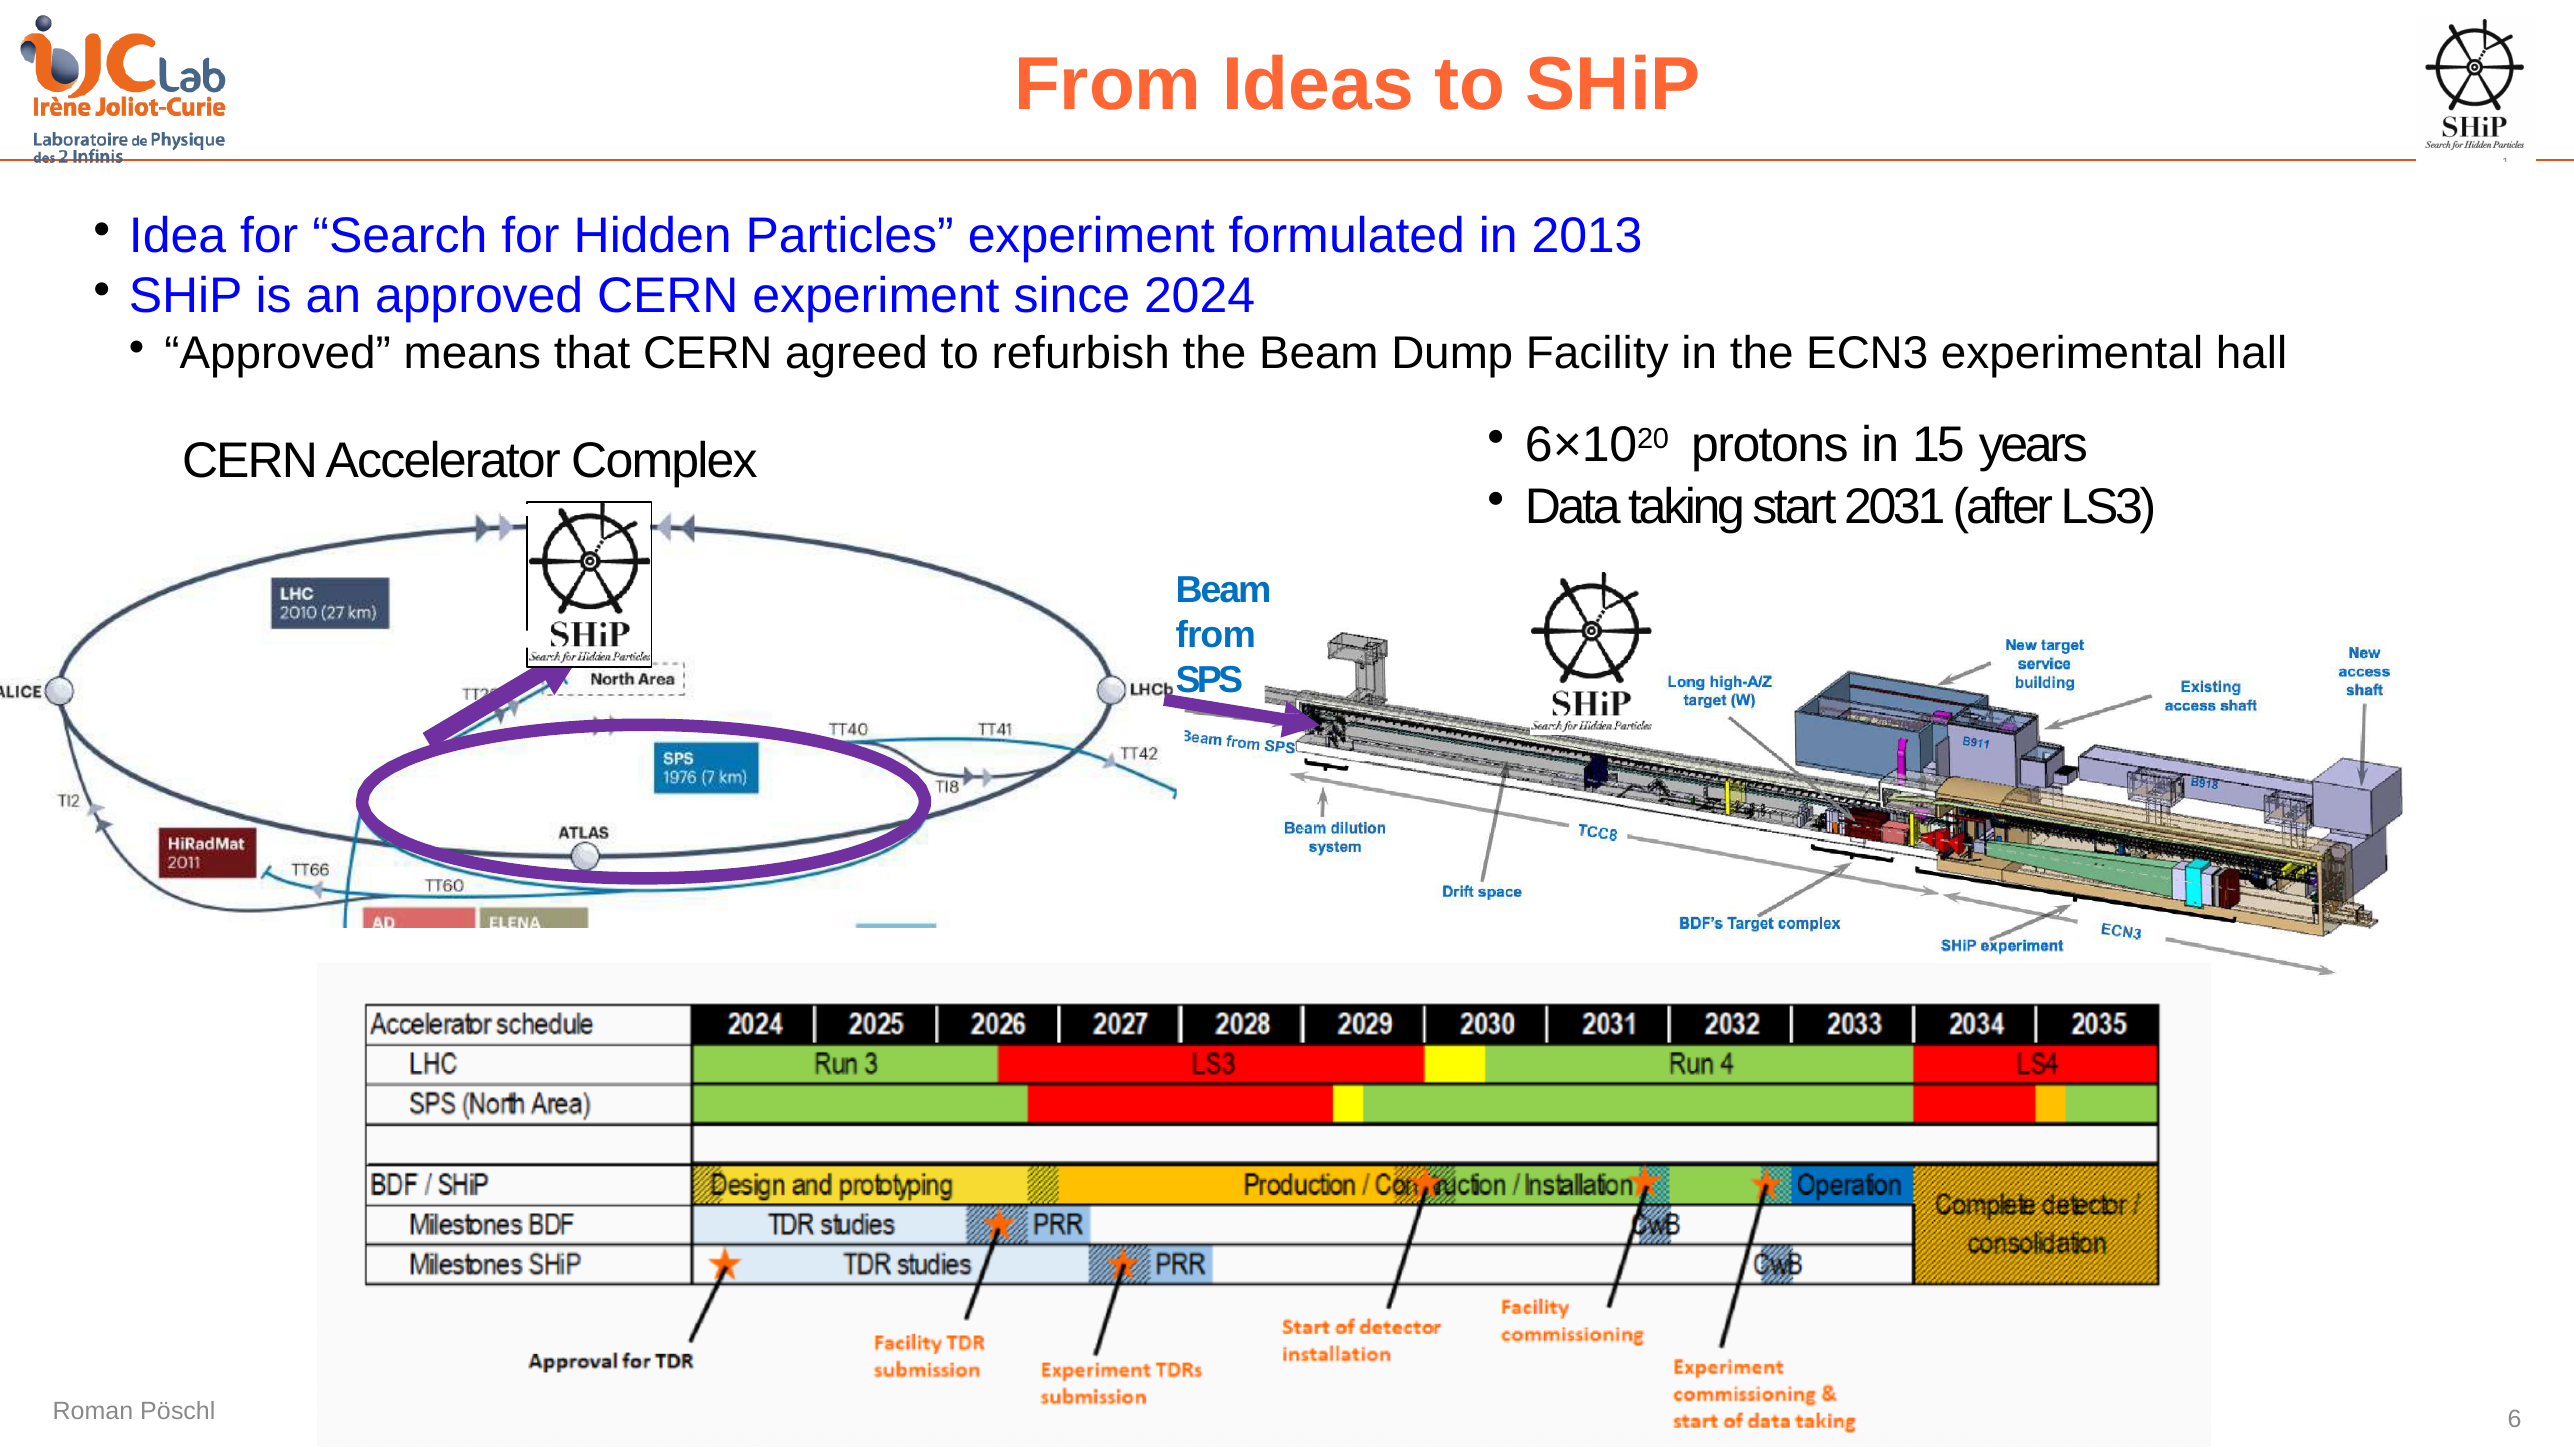

# From Ideas to SHiP
Idea for “Search for Hidden Particles” experiment formulated in 2013
SHiP is an approved CERN experiment since 2024
“Approved” means that CERN agreed to refurbish the Beam Dump Facility in the ECN3 experimental hall
6×1020 protons in 15 years
Data taking start 2031 (after LS3)
CERN Accelerator Complex
Beam from SPS
CERN accelerator complex